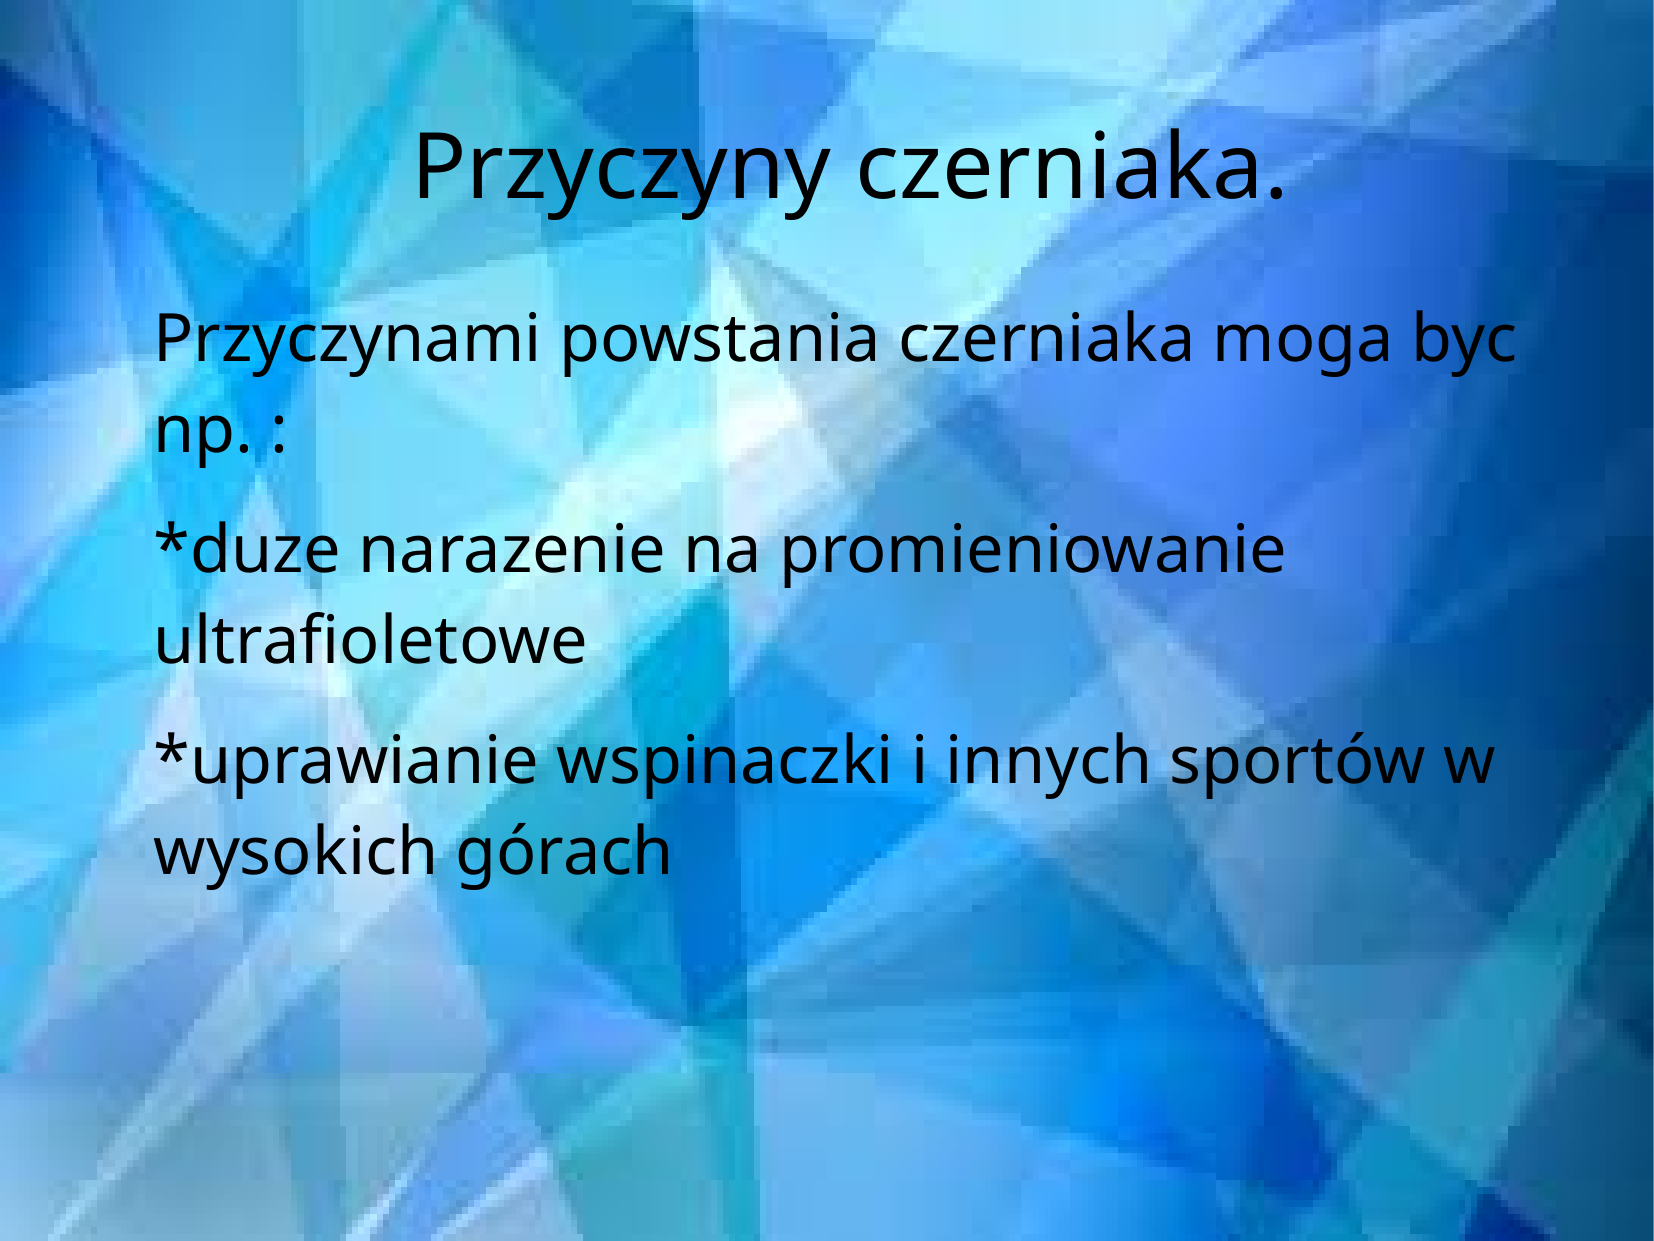

# Przyczyny czerniaka.
Przyczynami powstania czerniaka moga byc np. :
*duze narazenie na promieniowanie ultrafioletowe
*uprawianie wspinaczki i innych sportów w wysokich górach